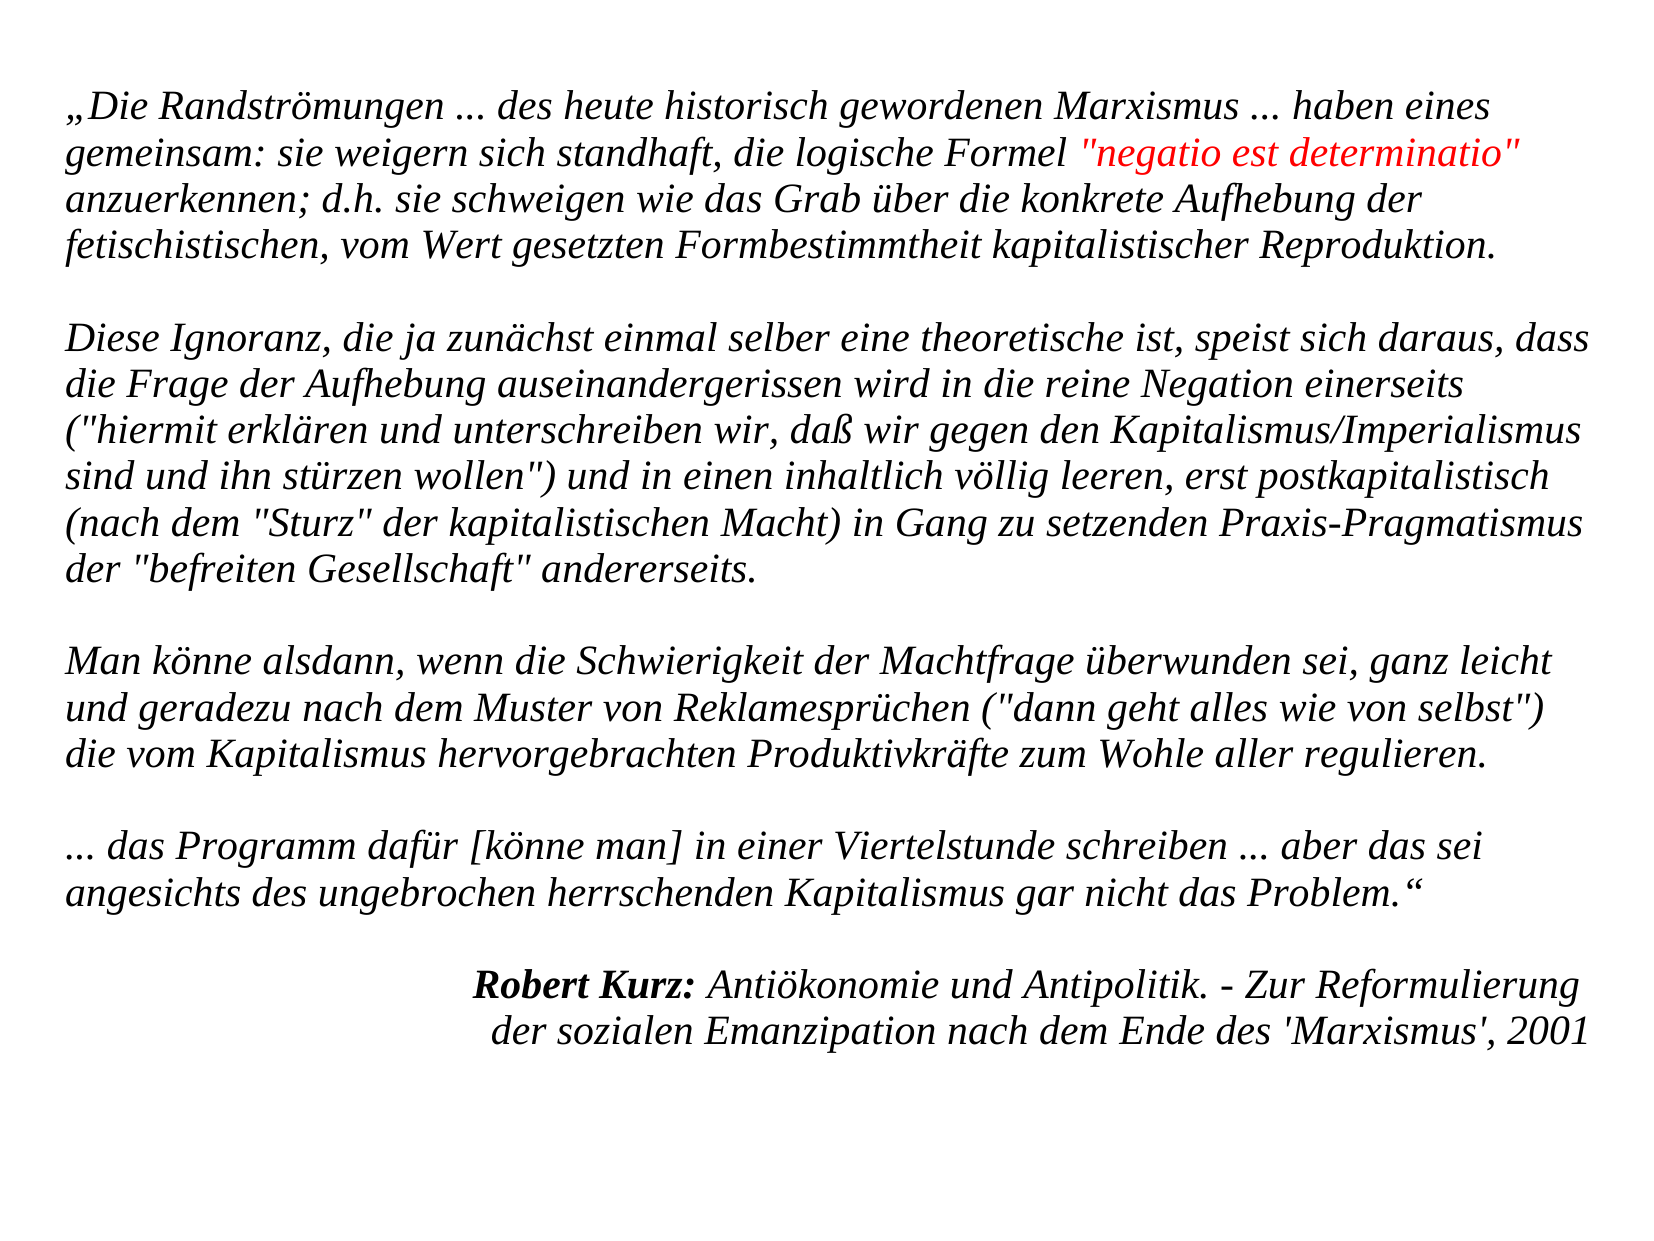

„Die Randströmungen ... des heute historisch gewordenen Marxismus ... haben eines gemeinsam: sie weigern sich standhaft, die logische Formel "negatio est determinatio" anzuerkennen; d.h. sie schweigen wie das Grab über die konkrete Aufhebung der fetischistischen, vom Wert gesetzten Formbestimmtheit kapitalistischer Reproduktion.
Diese Ignoranz, die ja zunächst einmal selber eine theoretische ist, speist sich daraus, dass die Frage der Aufhebung auseinandergerissen wird in die reine Negation einerseits ("hiermit erklären und unterschreiben wir, daß wir gegen den Kapitalismus/Imperialismus sind und ihn stürzen wollen") und in einen inhaltlich völlig leeren, erst postkapitalistisch (nach dem "Sturz" der kapitalistischen Macht) in Gang zu setzenden Praxis-Pragmatismus der "befreiten Gesellschaft" andererseits.
Man könne alsdann, wenn die Schwierigkeit der Machtfrage überwunden sei, ganz leicht und geradezu nach dem Muster von Reklamesprüchen ("dann geht alles wie von selbst") die vom Kapitalismus hervorgebrachten Produktivkräfte zum Wohle aller regulieren.
... das Programm dafür [könne man] in einer Viertelstunde schreiben ... aber das sei angesichts des ungebrochen herrschenden Kapitalismus gar nicht das Problem.“
Robert Kurz: Antiökonomie und Antipolitik. - Zur Reformulierung
der sozialen Emanzipation nach dem Ende des 'Marxismus', 2001